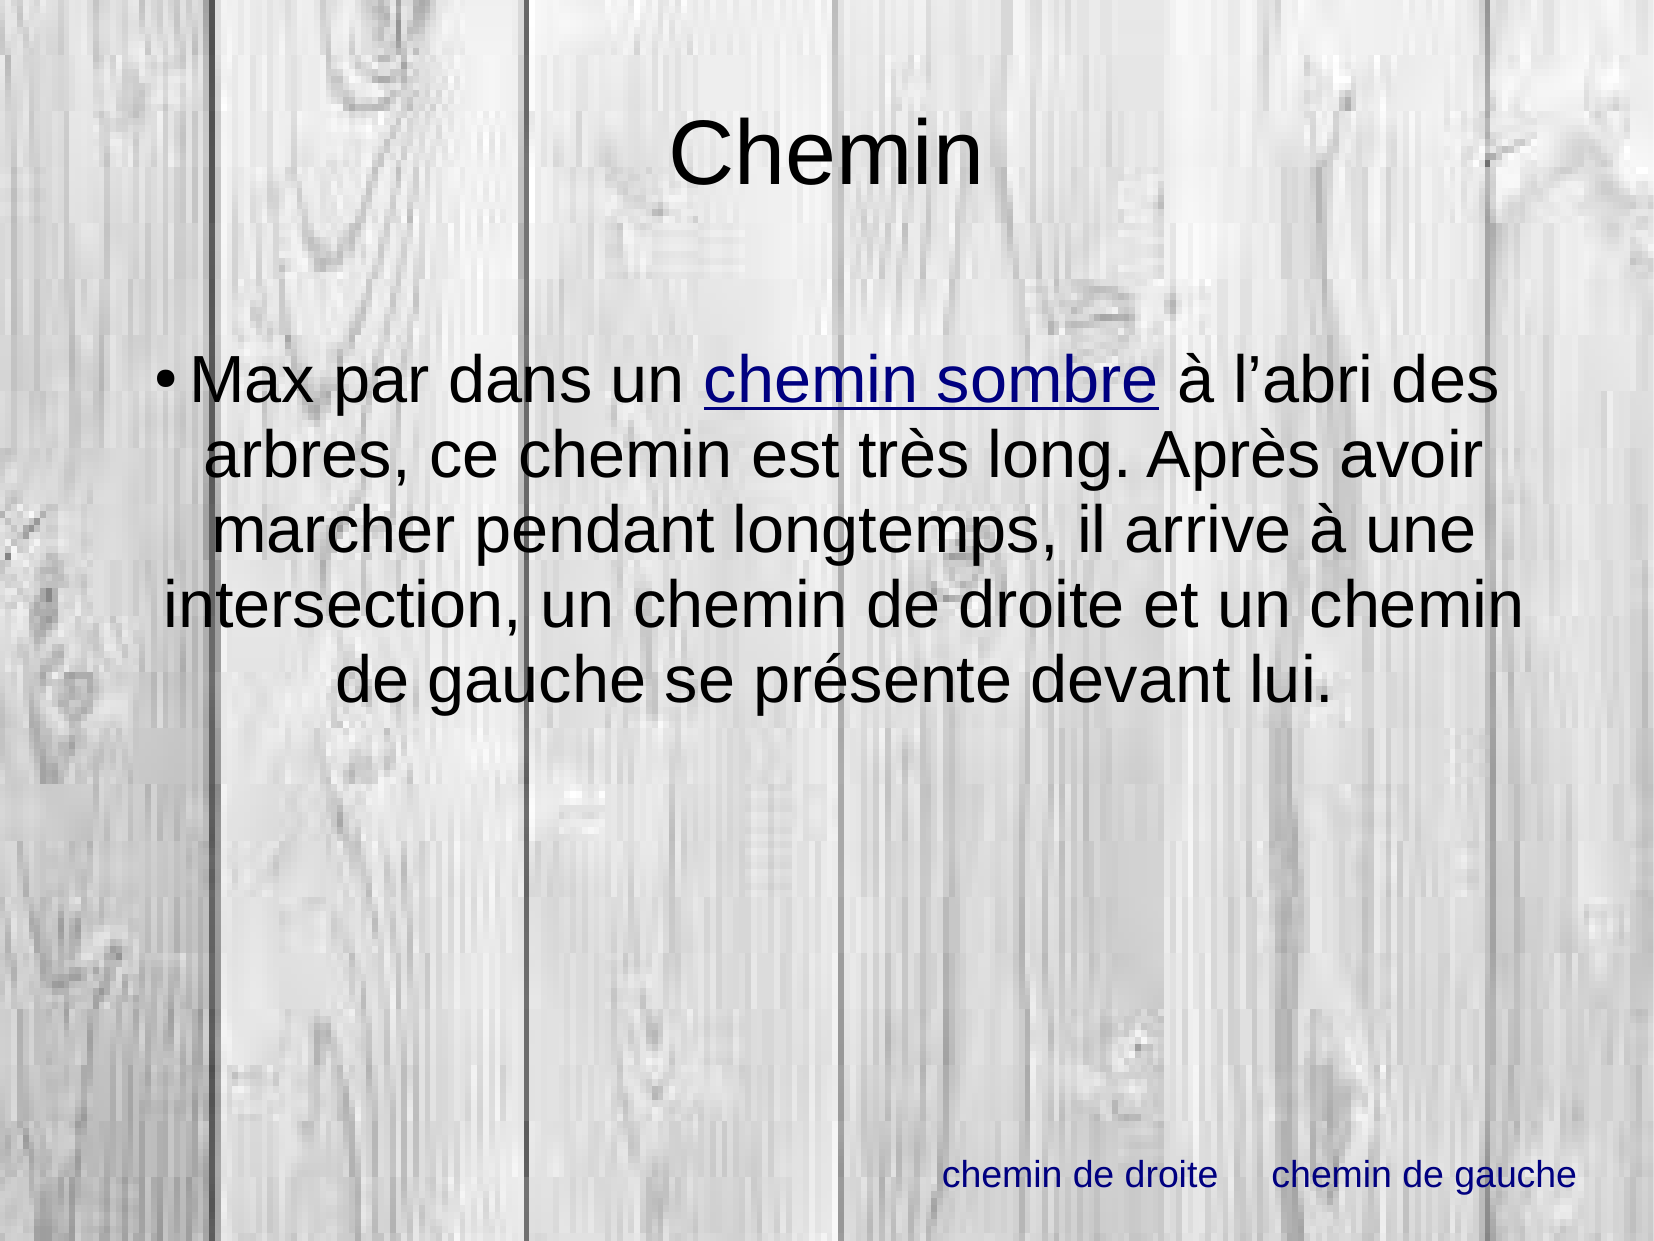

# Chemin
Max par dans un chemin sombre à l’abri des arbres, ce chemin est très long. Après avoir marcher pendant longtemps, il arrive à une intersection, un chemin de droite et un chemin de gauche se présente devant lui.
chemin de droite
chemin de gauche